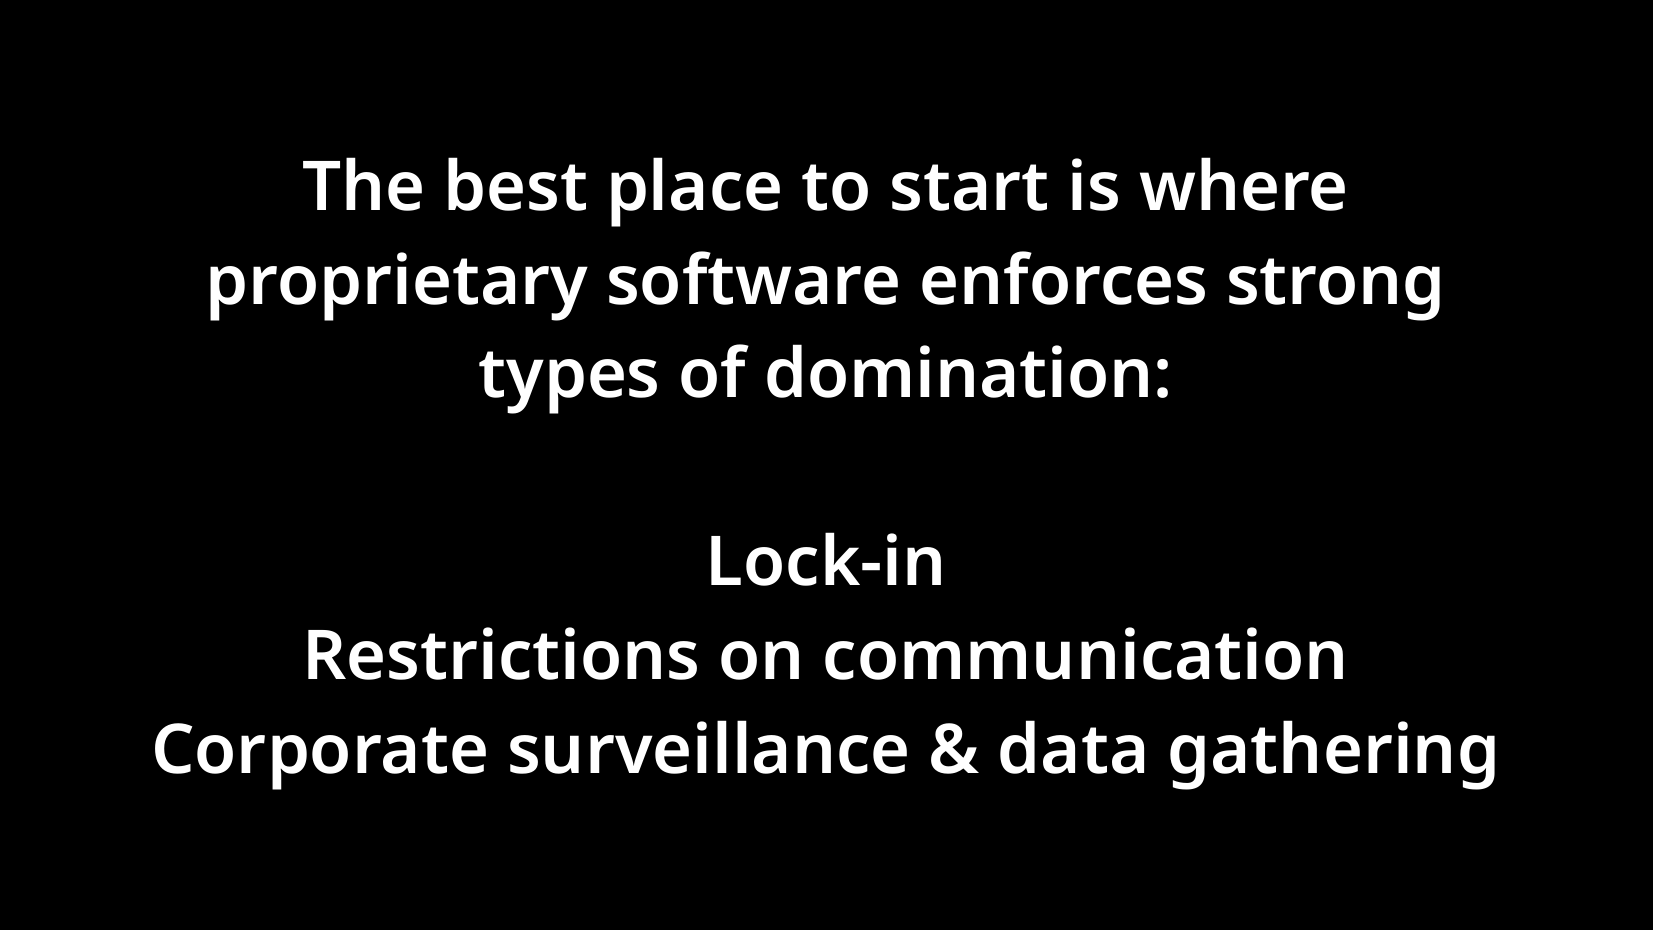

# The best place to start is where proprietary software enforces strong types of domination: Lock-in Restrictions on communication Corporate surveillance & data gathering